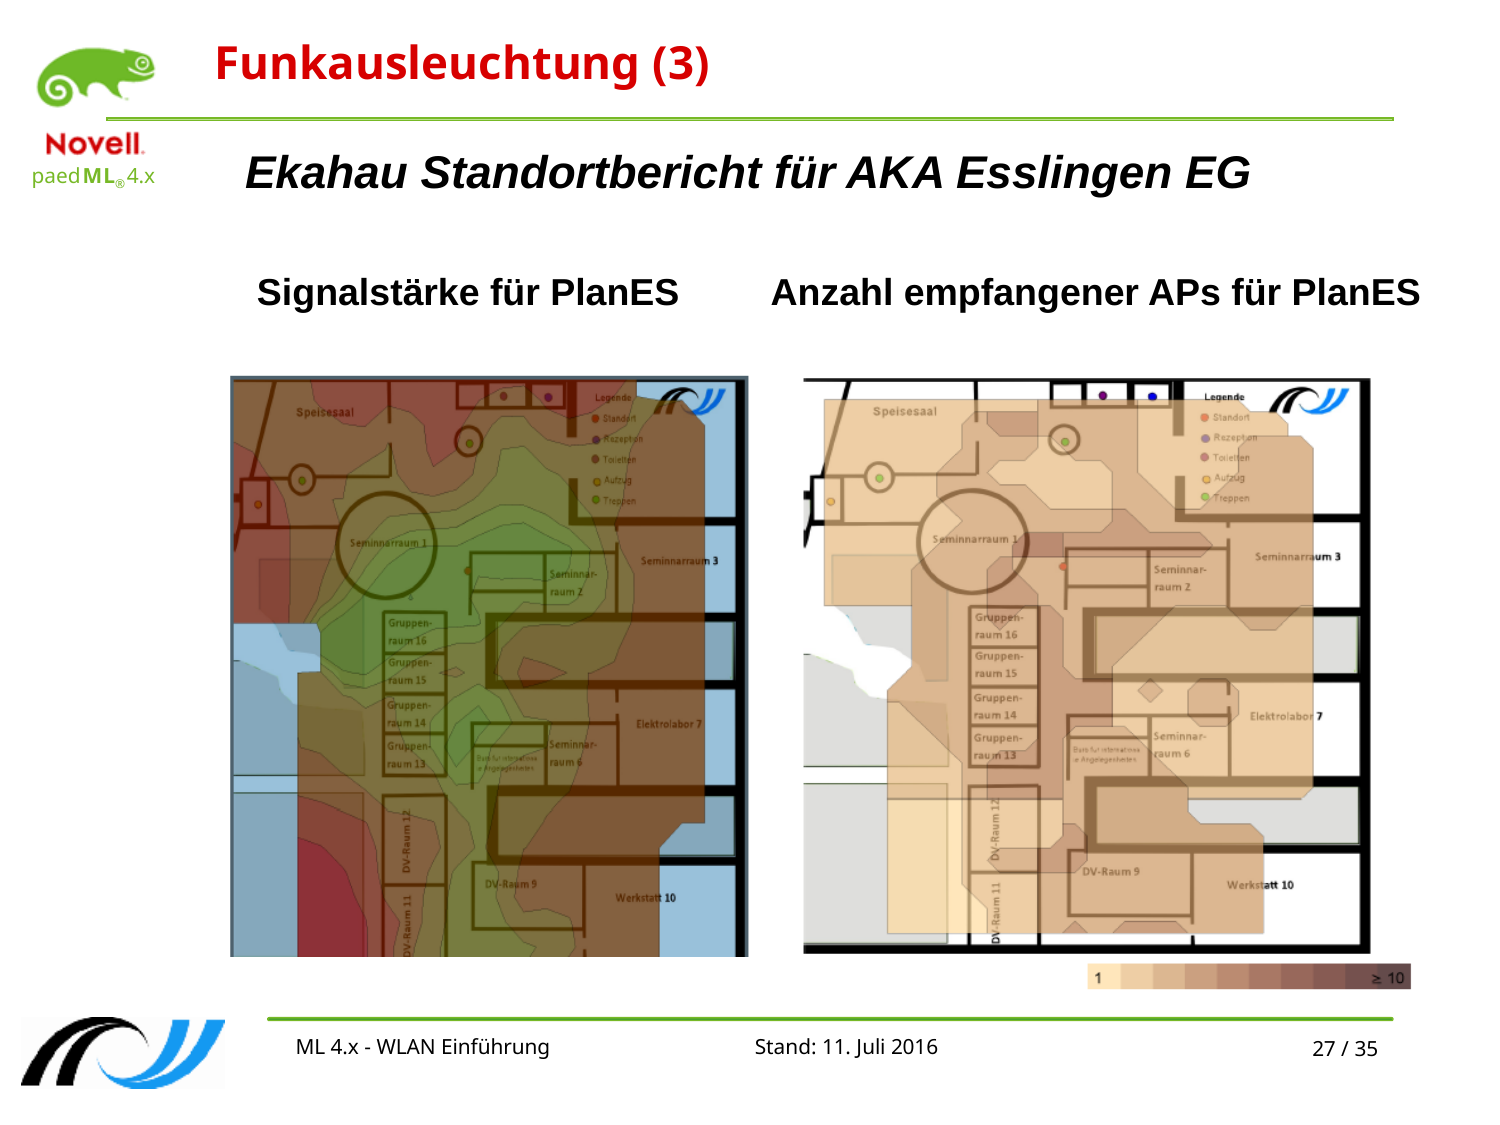

# Funkausleuchtung (3)
Ekahau Standortbericht für AKA Esslingen EG
Signalstärke für PlanES
Anzahl empfangener APs für PlanES
ML 4.x - WLAN Einführung
11. Juli 2016
27